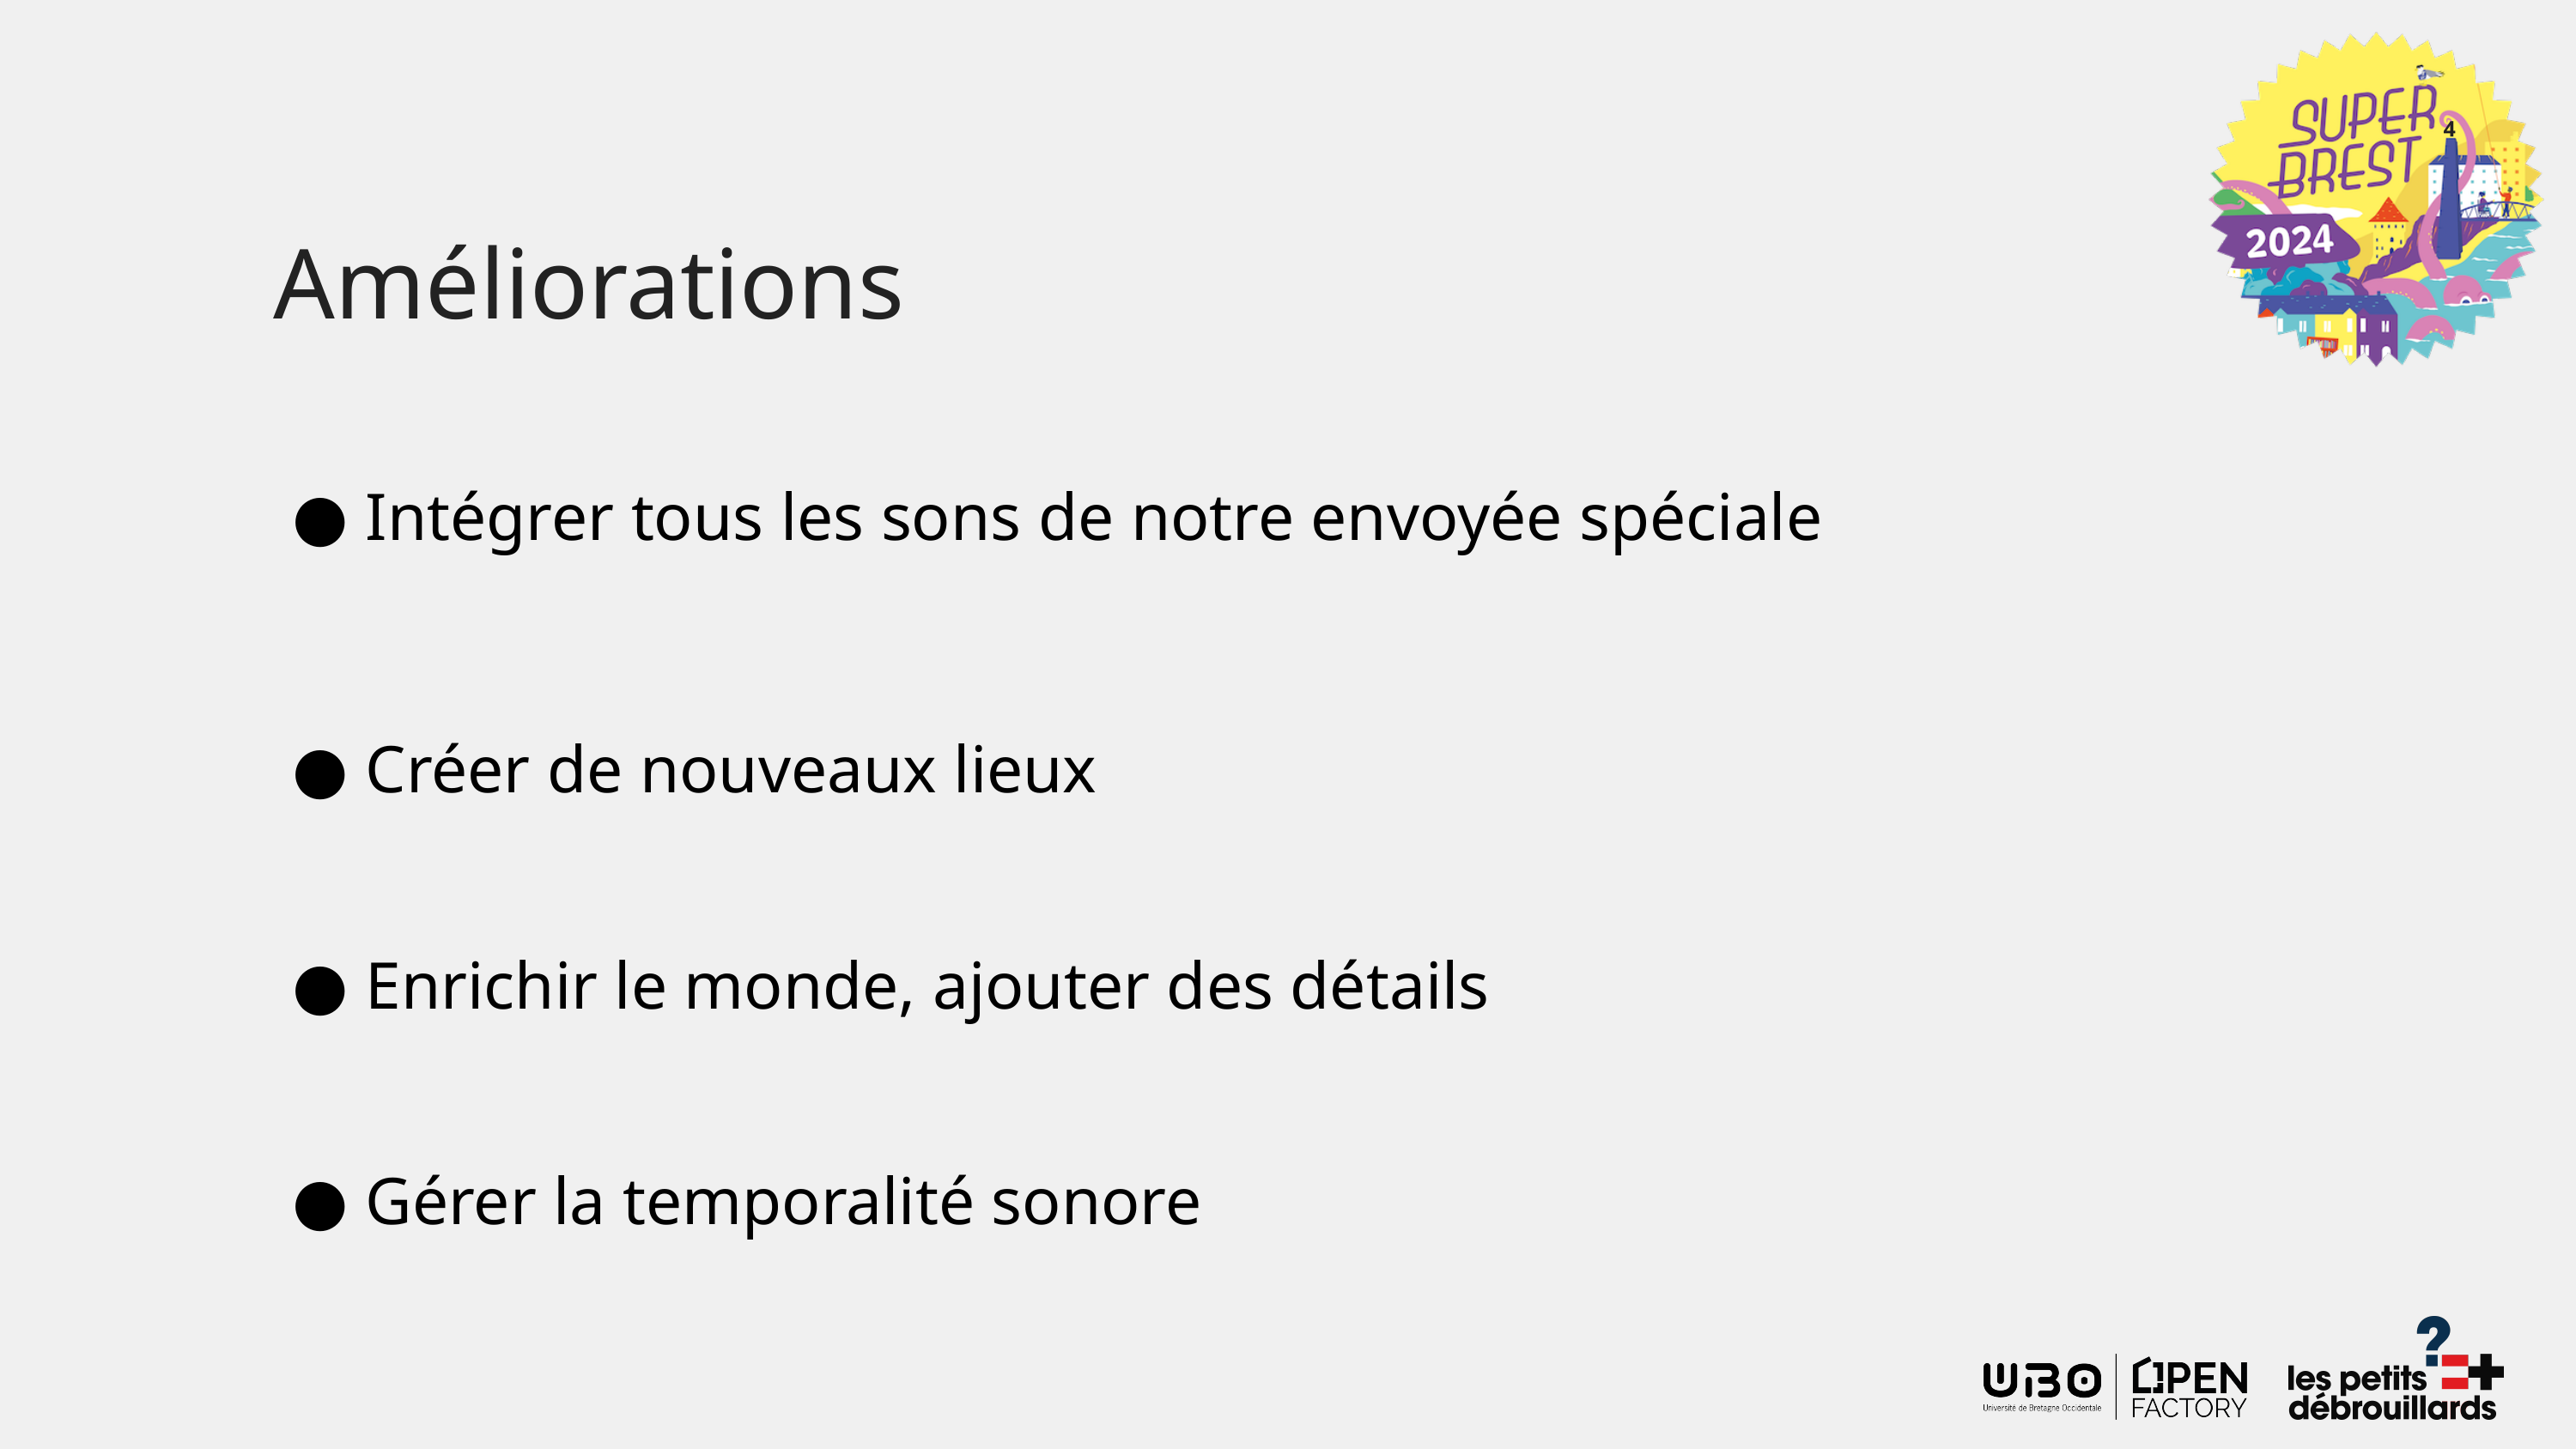

# Améliorations
 Intégrer tous les sons de notre envoyée spéciale
 Créer de nouveaux lieux
 Enrichir le monde, ajouter des détails
 Gérer la temporalité sonore